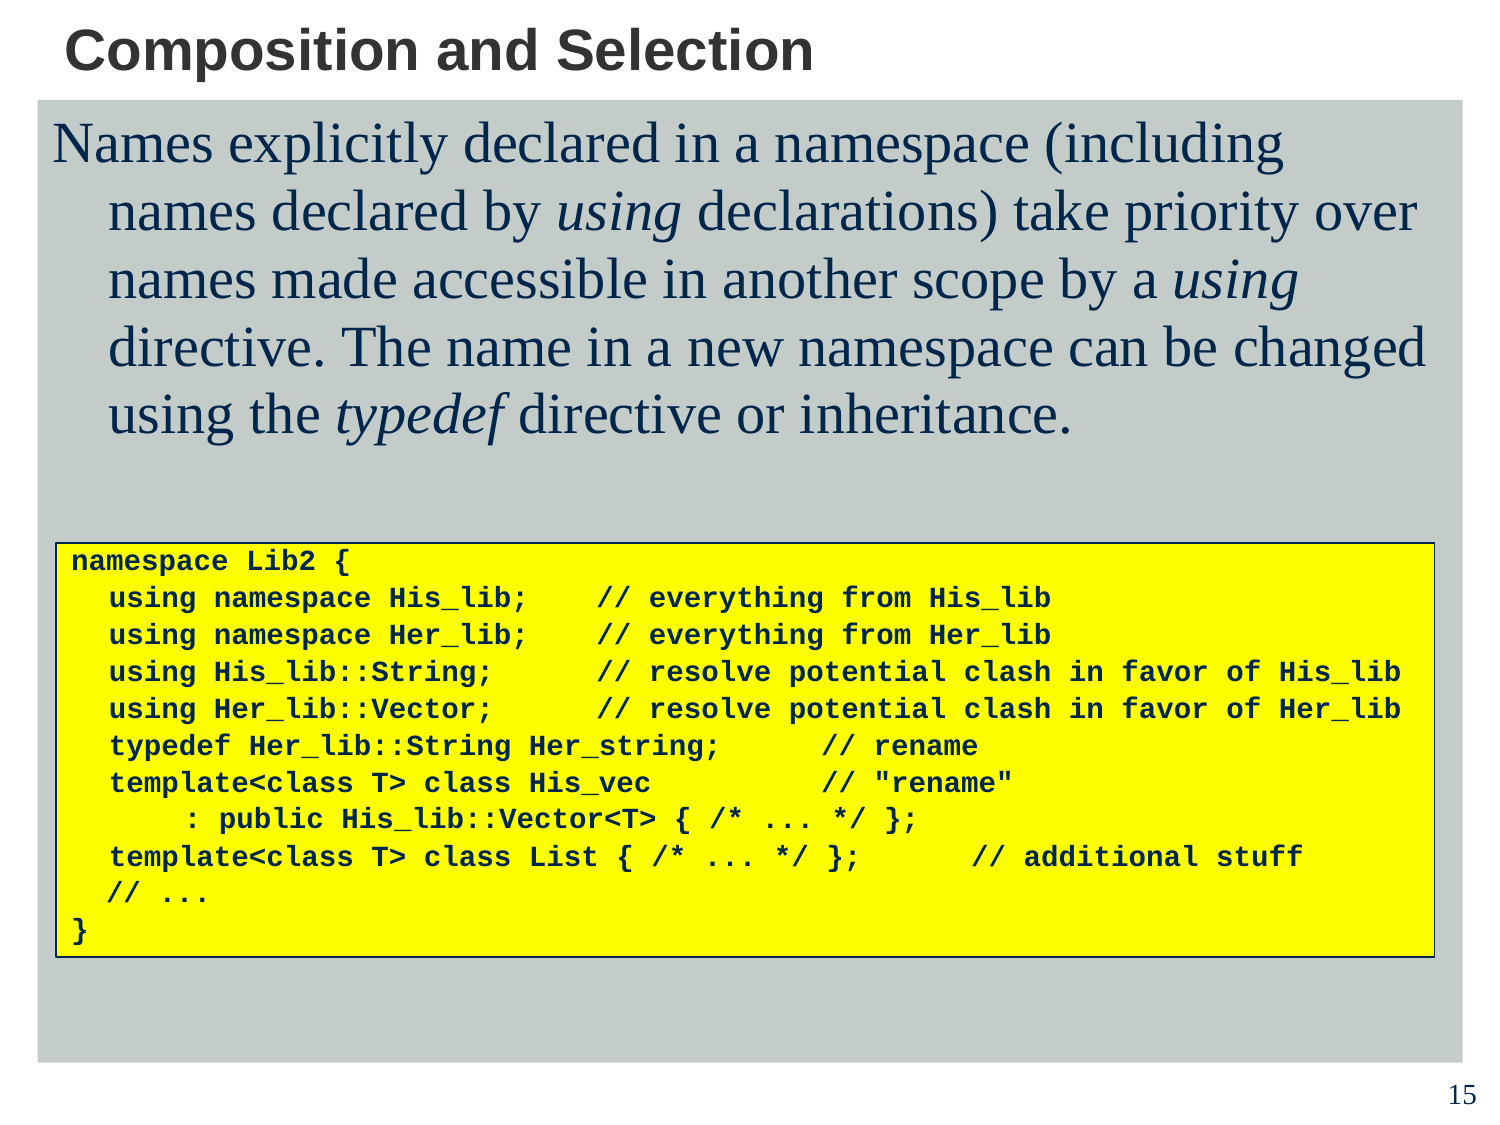

# Composition and Selection
Names explicitly declared in a namespace (including names declared by using declarations) take priority over names made accessible in another scope by a using directive. The name in a new namespace can be changed using the typedef directive or inheritance.
namespace Lib2 {
	using namespace His_lib; 	// everything from His_lib
	using namespace Her_lib; 	// everything from Her_lib
	using His_lib::String; 	// resolve potential clash in favor of His_lib
	using Her_lib::Vector; 	// resolve potential clash in favor of Her_lib
	typedef Her_lib::String Her_string; 	// rename
	template<class T> class His_vec 		// "rename"
		: public His_lib::Vector<T> { /* ... */ };
	template<class T> class List { /* ... */ }; 	// additional stuff
 // ...
}